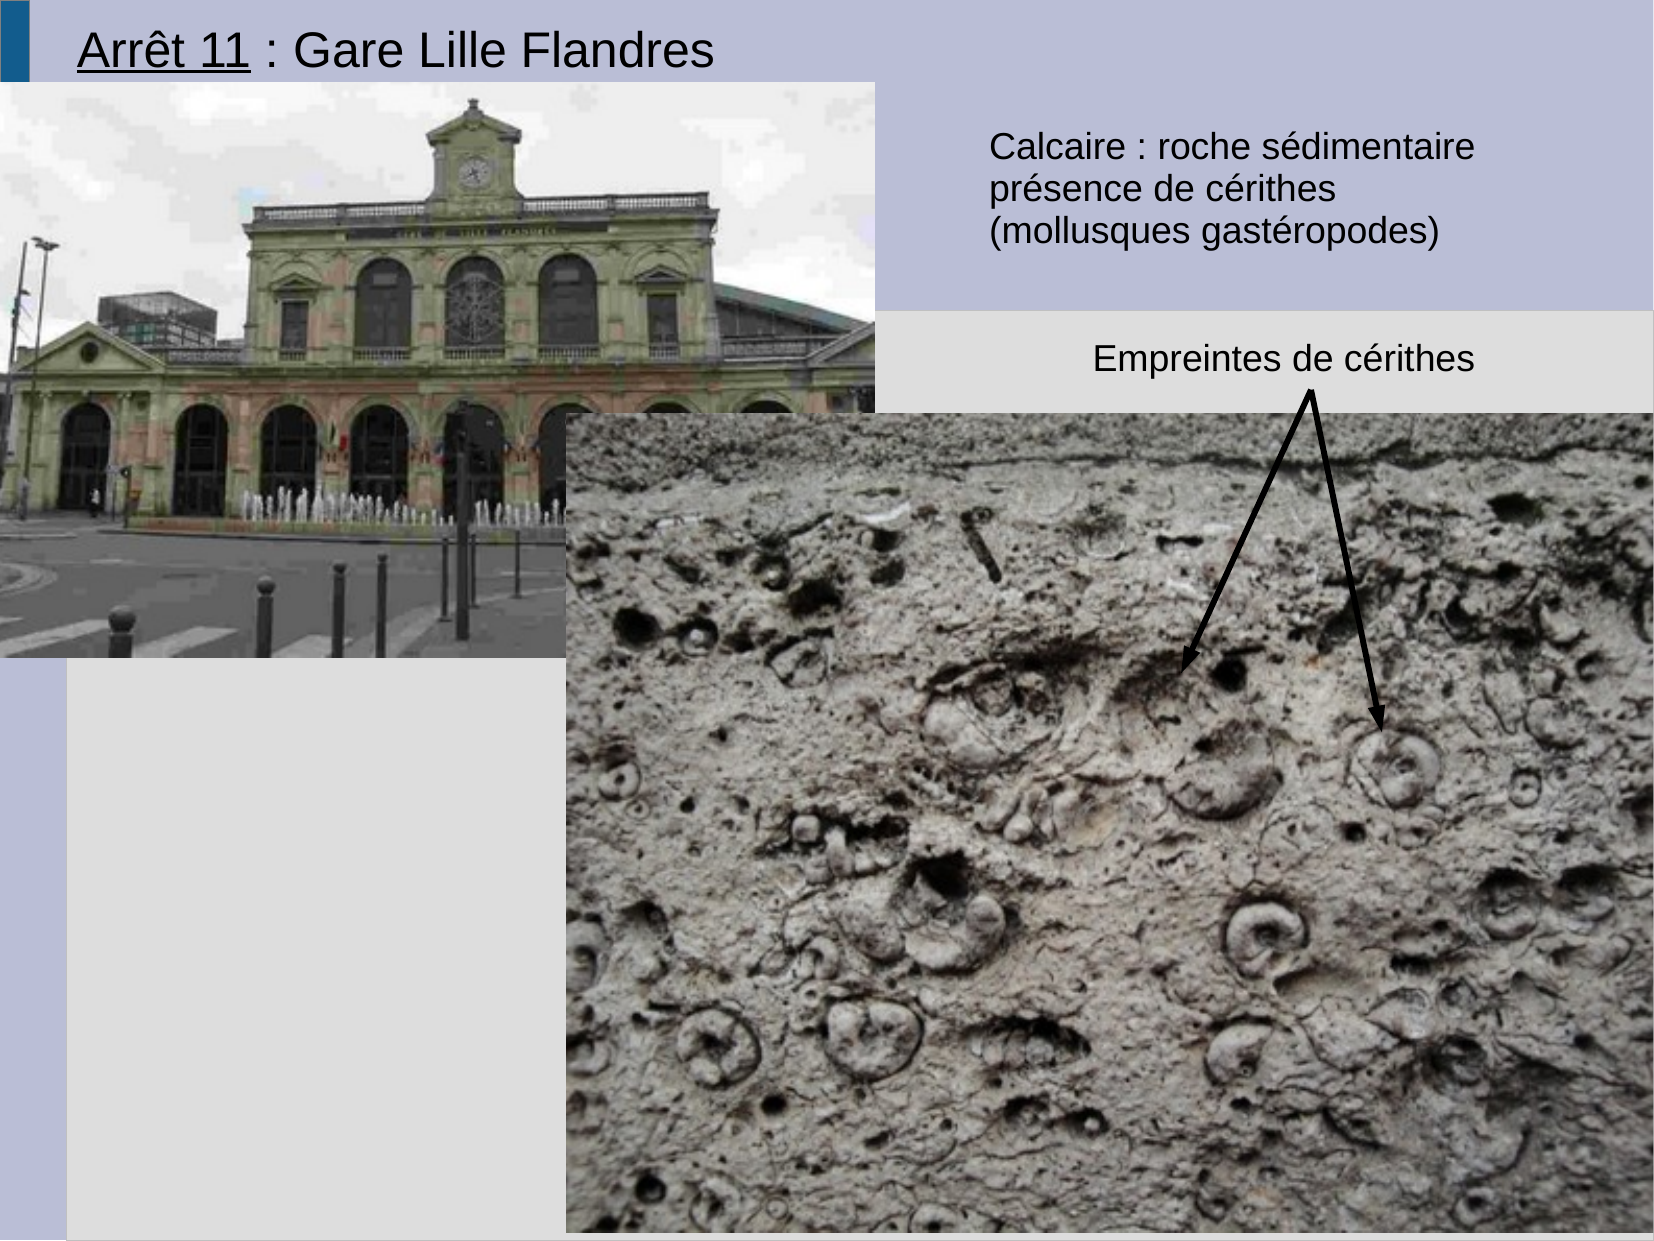

Arrêt 11 : Gare Lille Flandres
Calcaire : roche sédimentaire présence de cérithes (mollusques gastéropodes)
Empreintes de cérithes